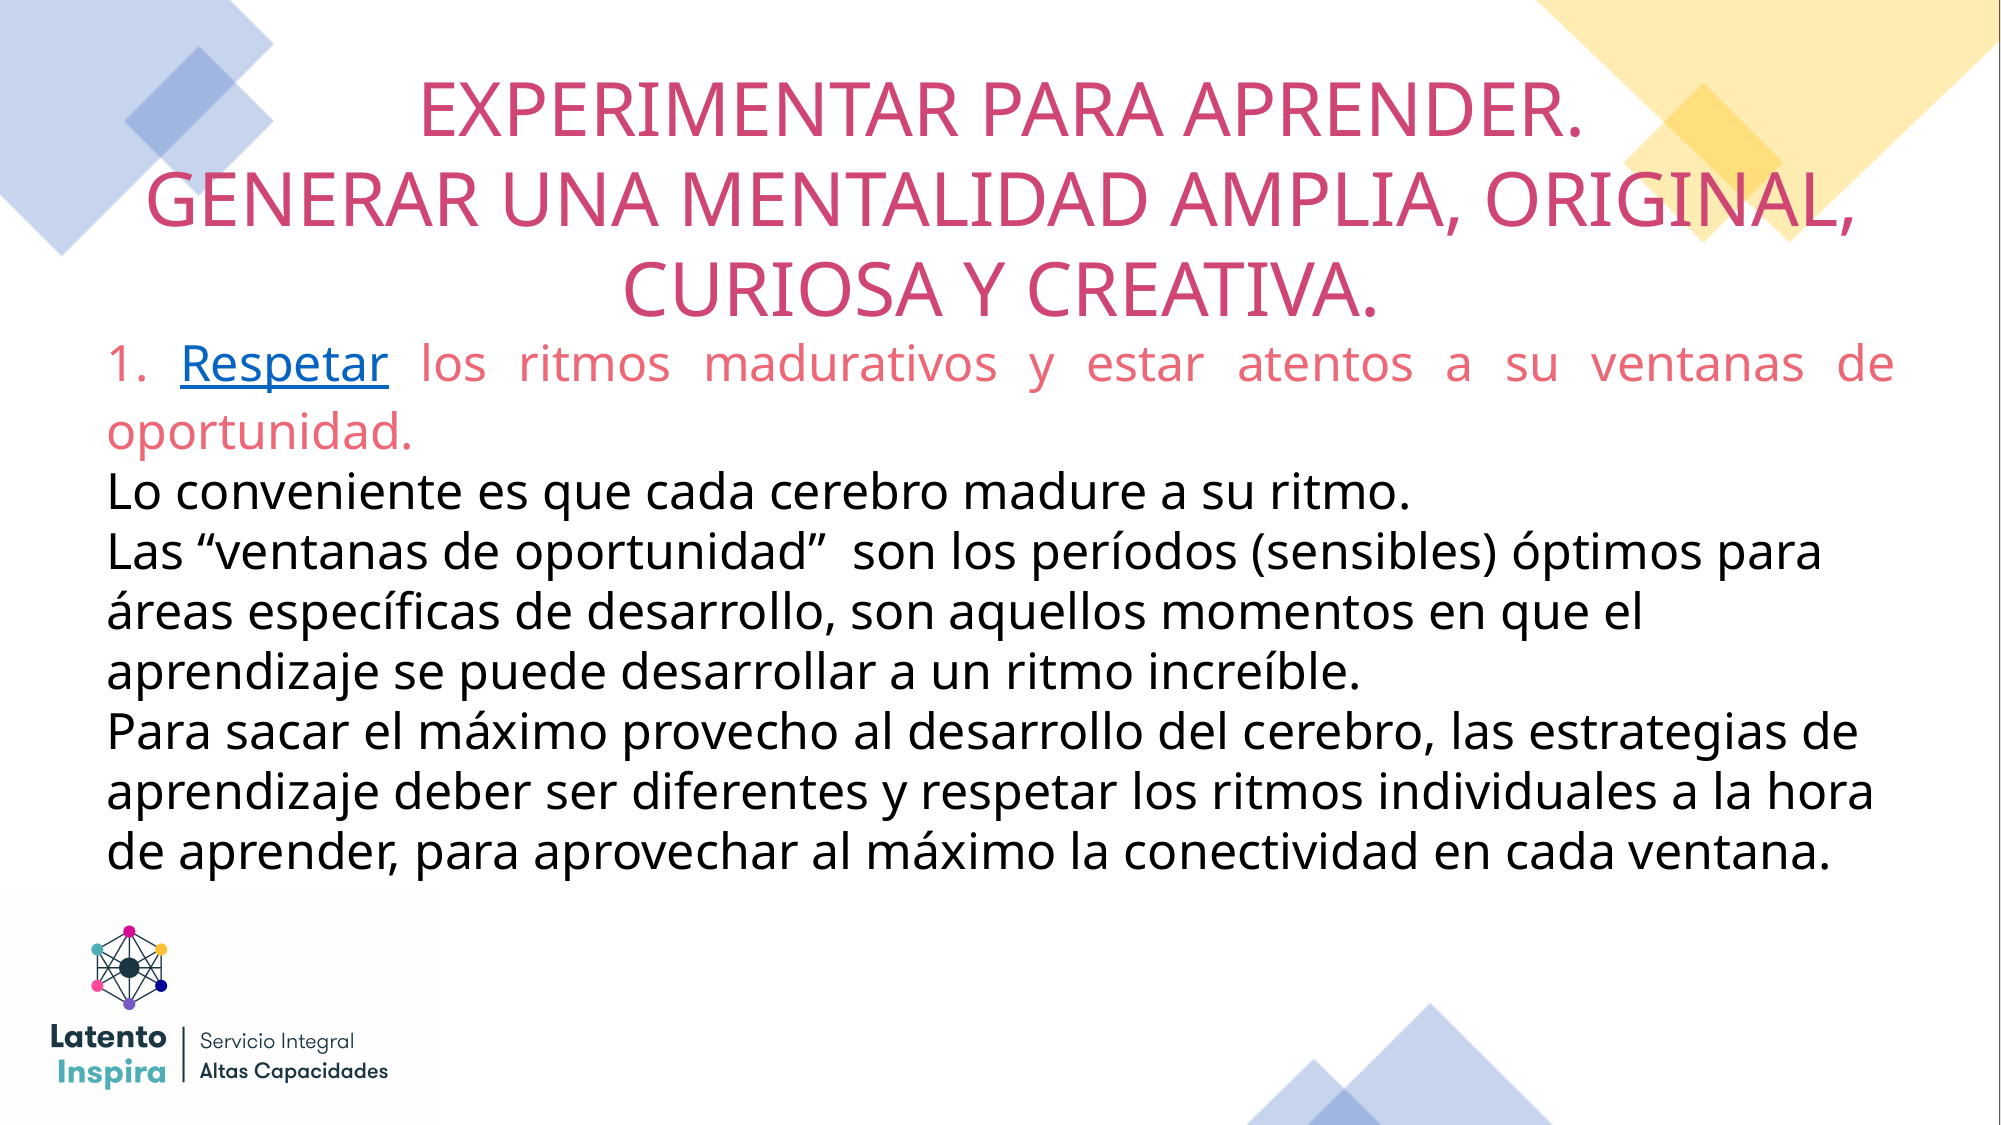

EXPERIMENTAR PARA APRENDER.
GENERAR UNA MENTALIDAD AMPLIA, ORIGINAL, CURIOSA Y CREATIVA.
1. Respetar los ritmos madurativos y estar atentos a su ventanas de oportunidad.
Lo conveniente es que cada cerebro madure a su ritmo.
Las “ventanas de oportunidad” son los períodos (sensibles) óptimos para áreas específicas de desarrollo, son aquellos momentos en que el aprendizaje se puede desarrollar a un ritmo increíble.
Para sacar el máximo provecho al desarrollo del cerebro, las estrategias de aprendizaje deber ser diferentes y respetar los ritmos individuales a la hora de aprender, para aprovechar al máximo la conectividad en cada ventana.